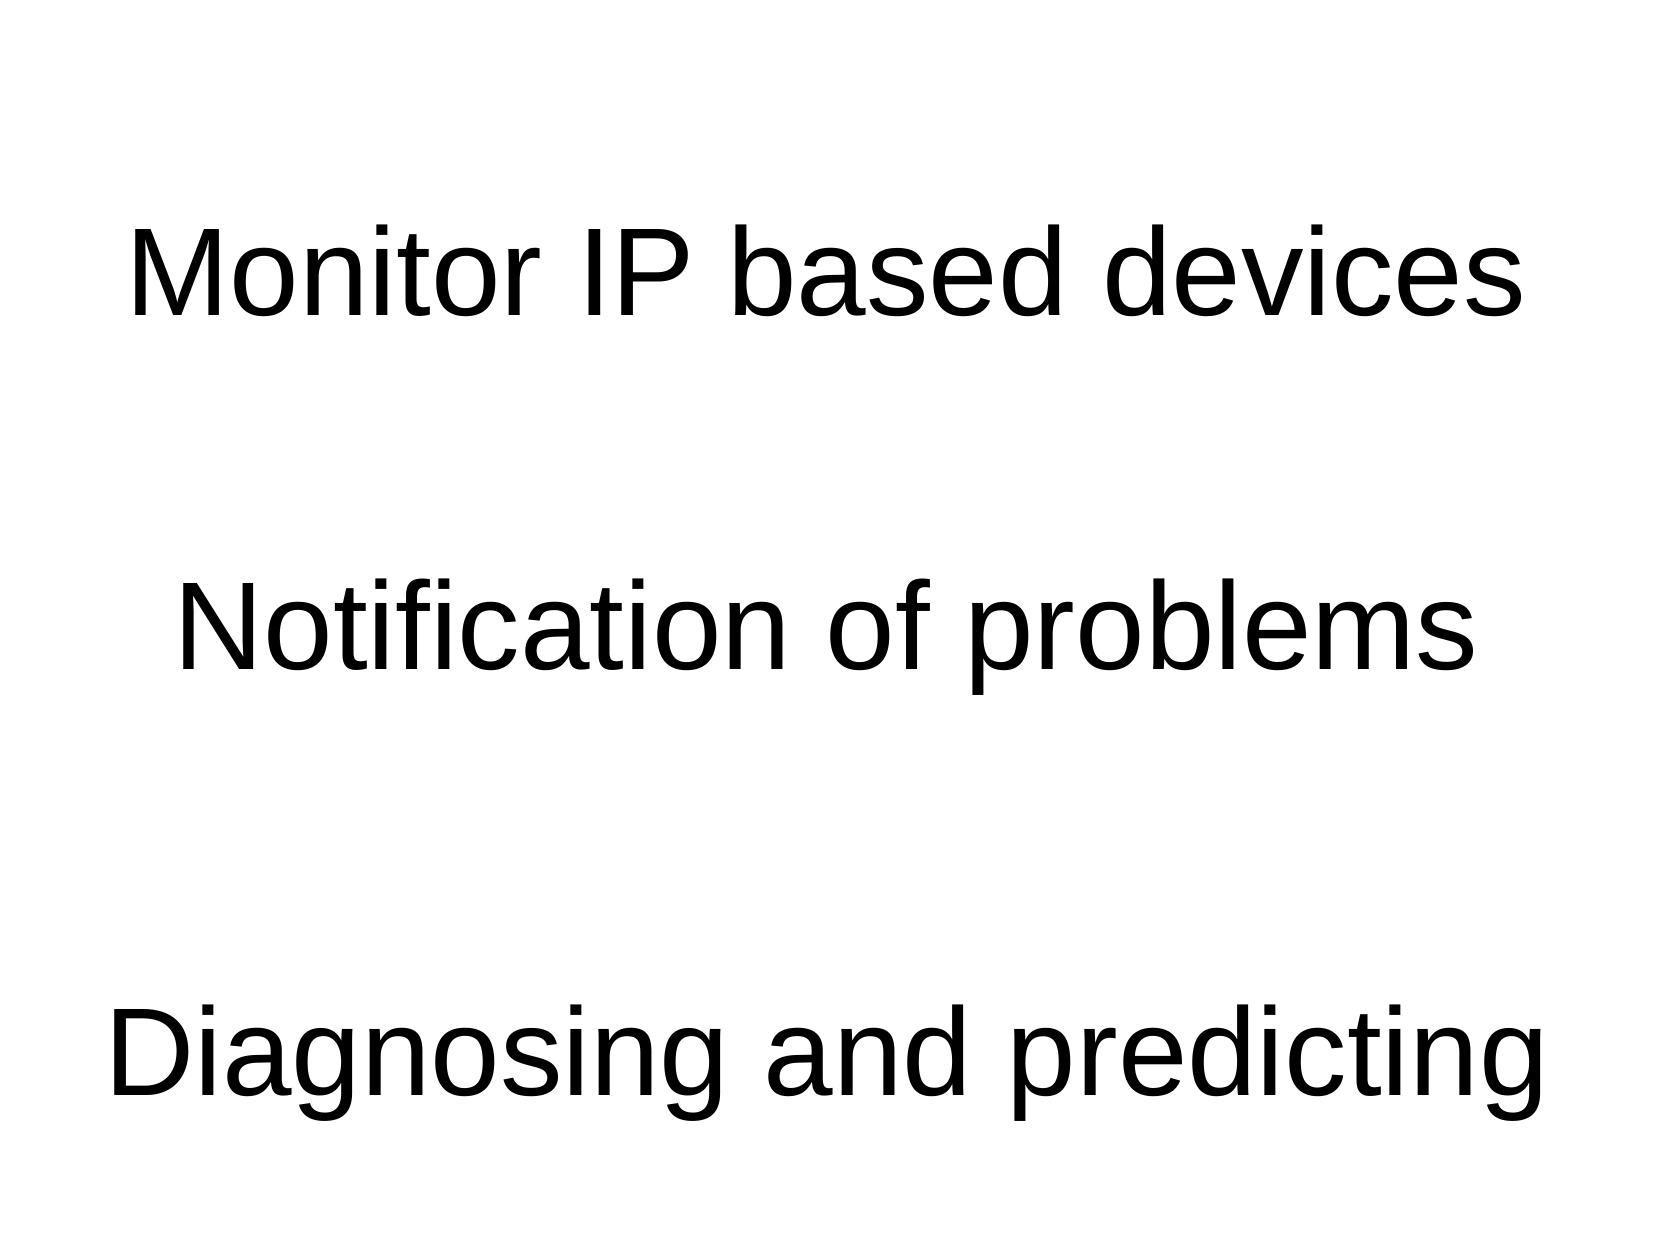

Monitor IP based devices
Notification of problems
Diagnosing and predicting